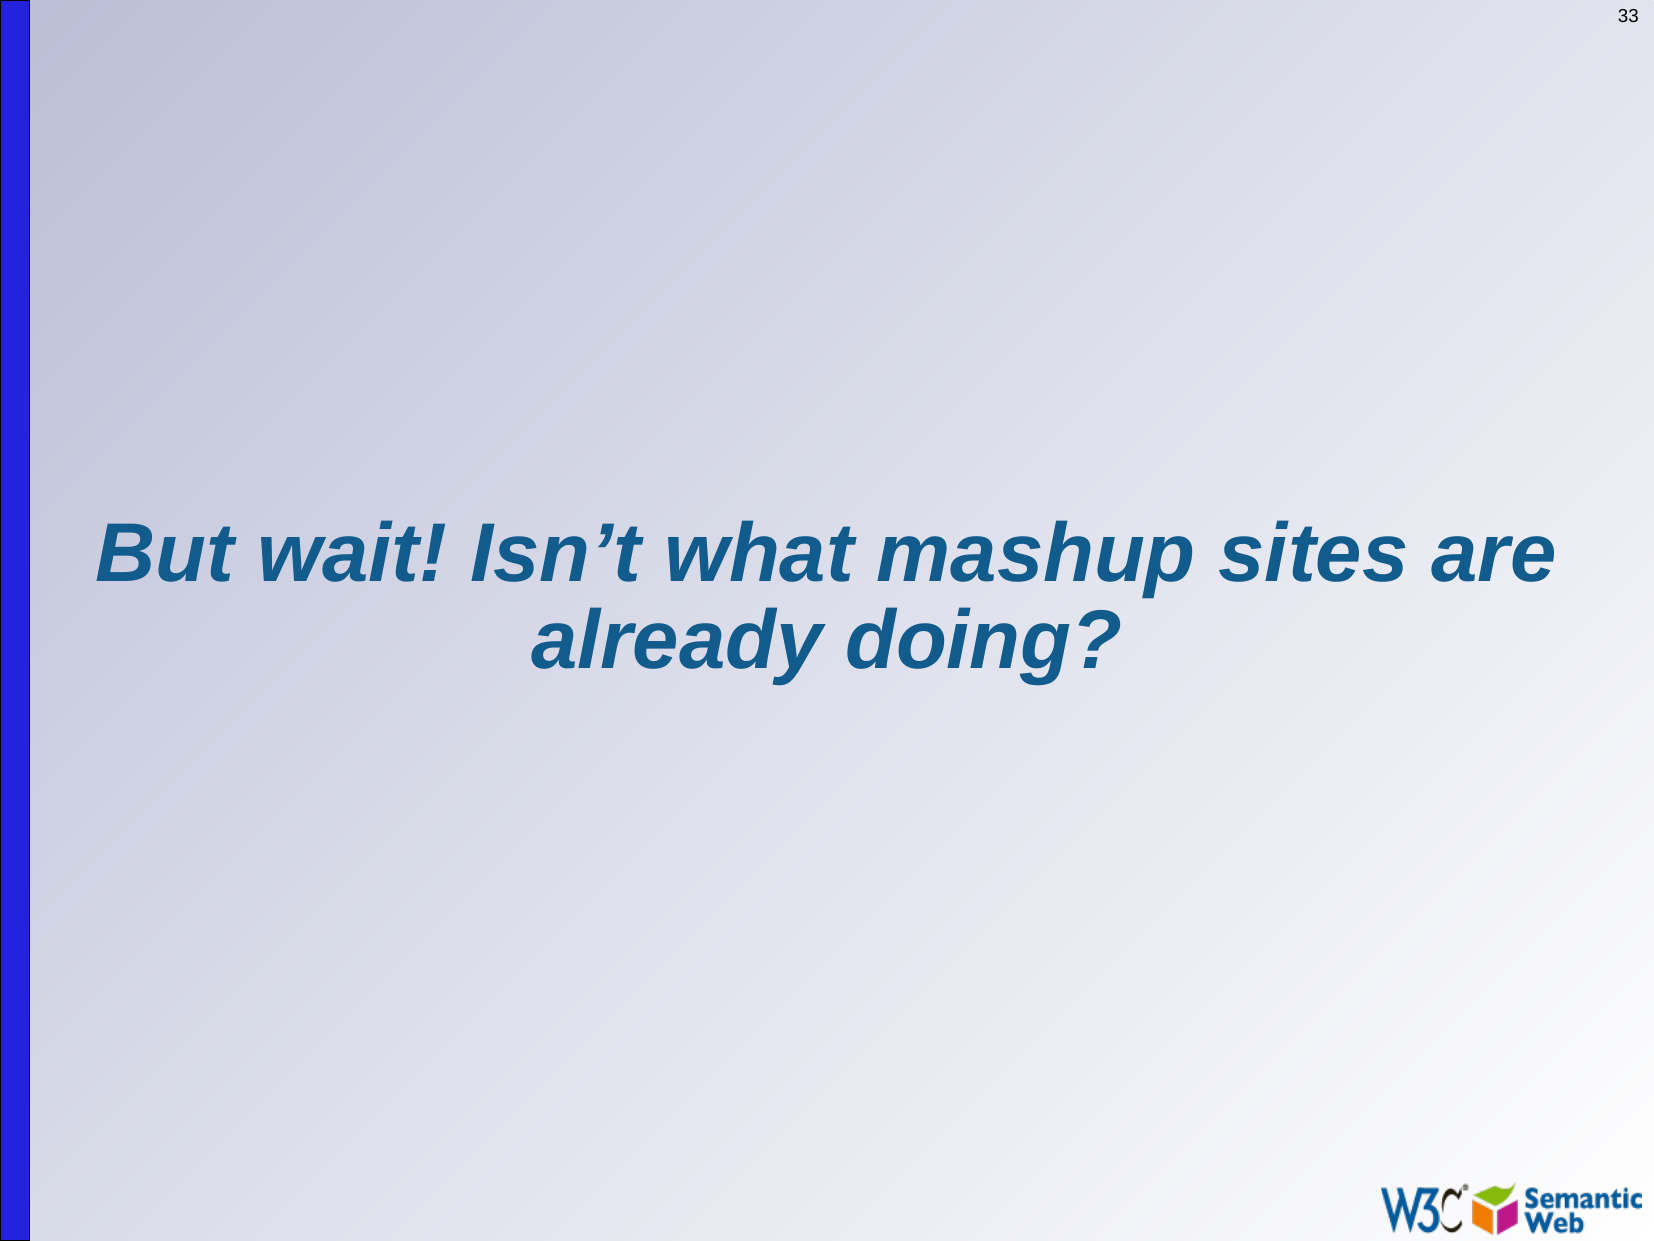

# But wait! Isn’t what mashup sites are already doing?